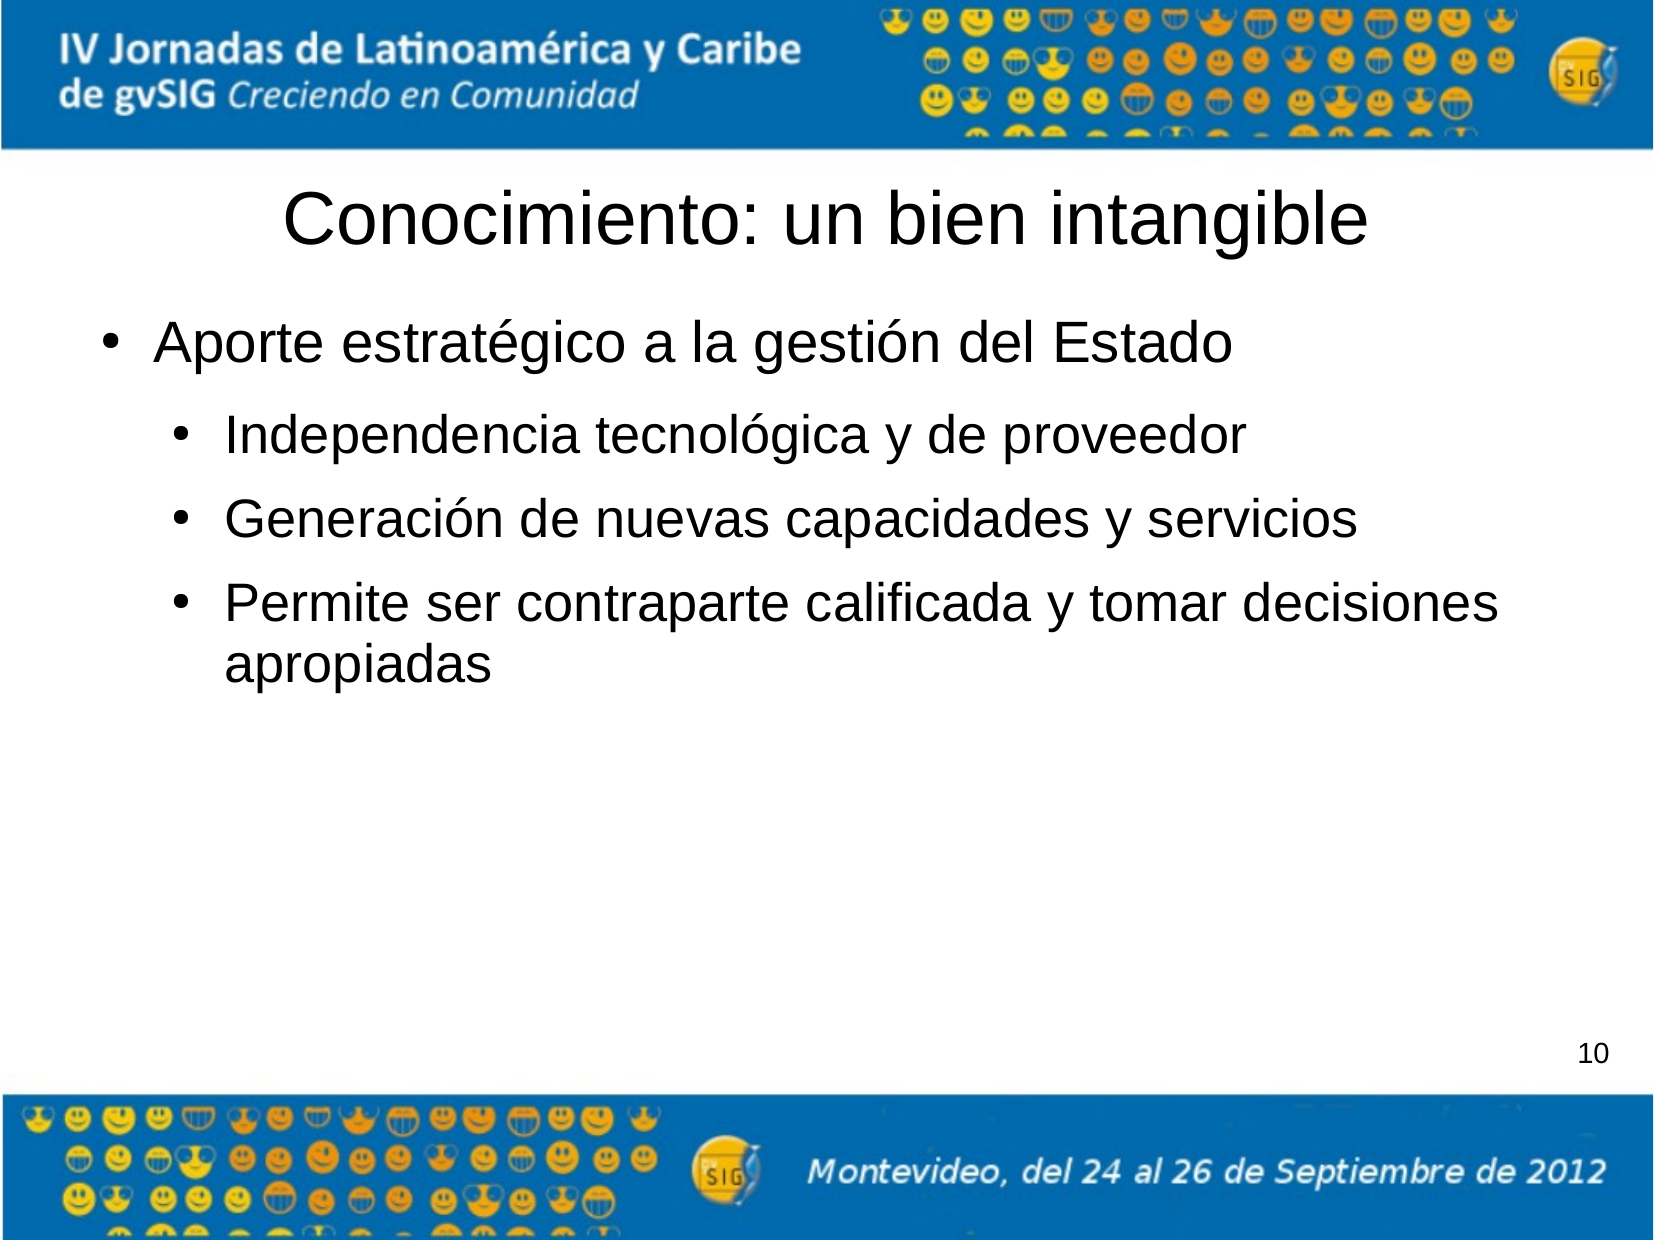

# Conocimiento: un bien intangible
Aporte estratégico a la gestión del Estado
Independencia tecnológica y de proveedor
Generación de nuevas capacidades y servicios
Permite ser contraparte calificada y tomar decisiones apropiadas
10